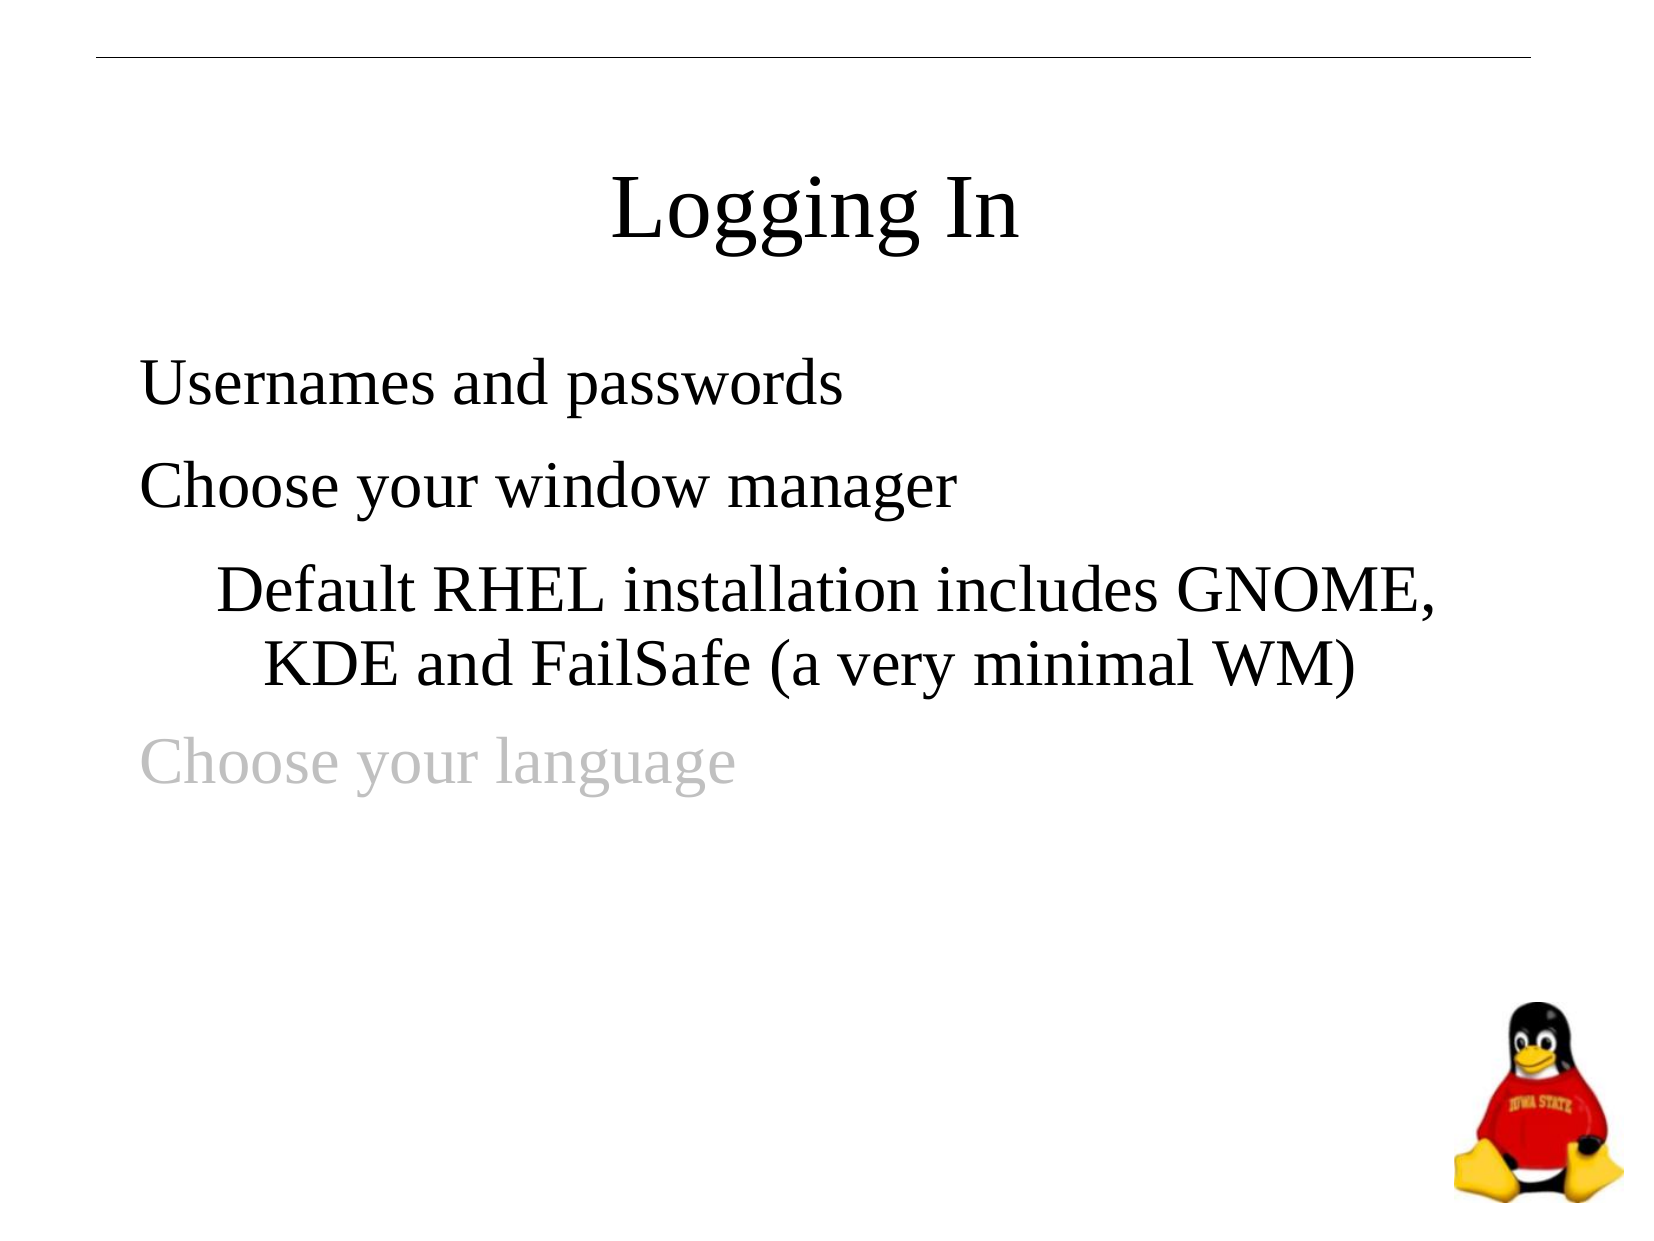

# Logging In
Usernames and passwords
Choose your window manager
Default RHEL installation includes GNOME, KDE and FailSafe (a very minimal WM)
Choose your language